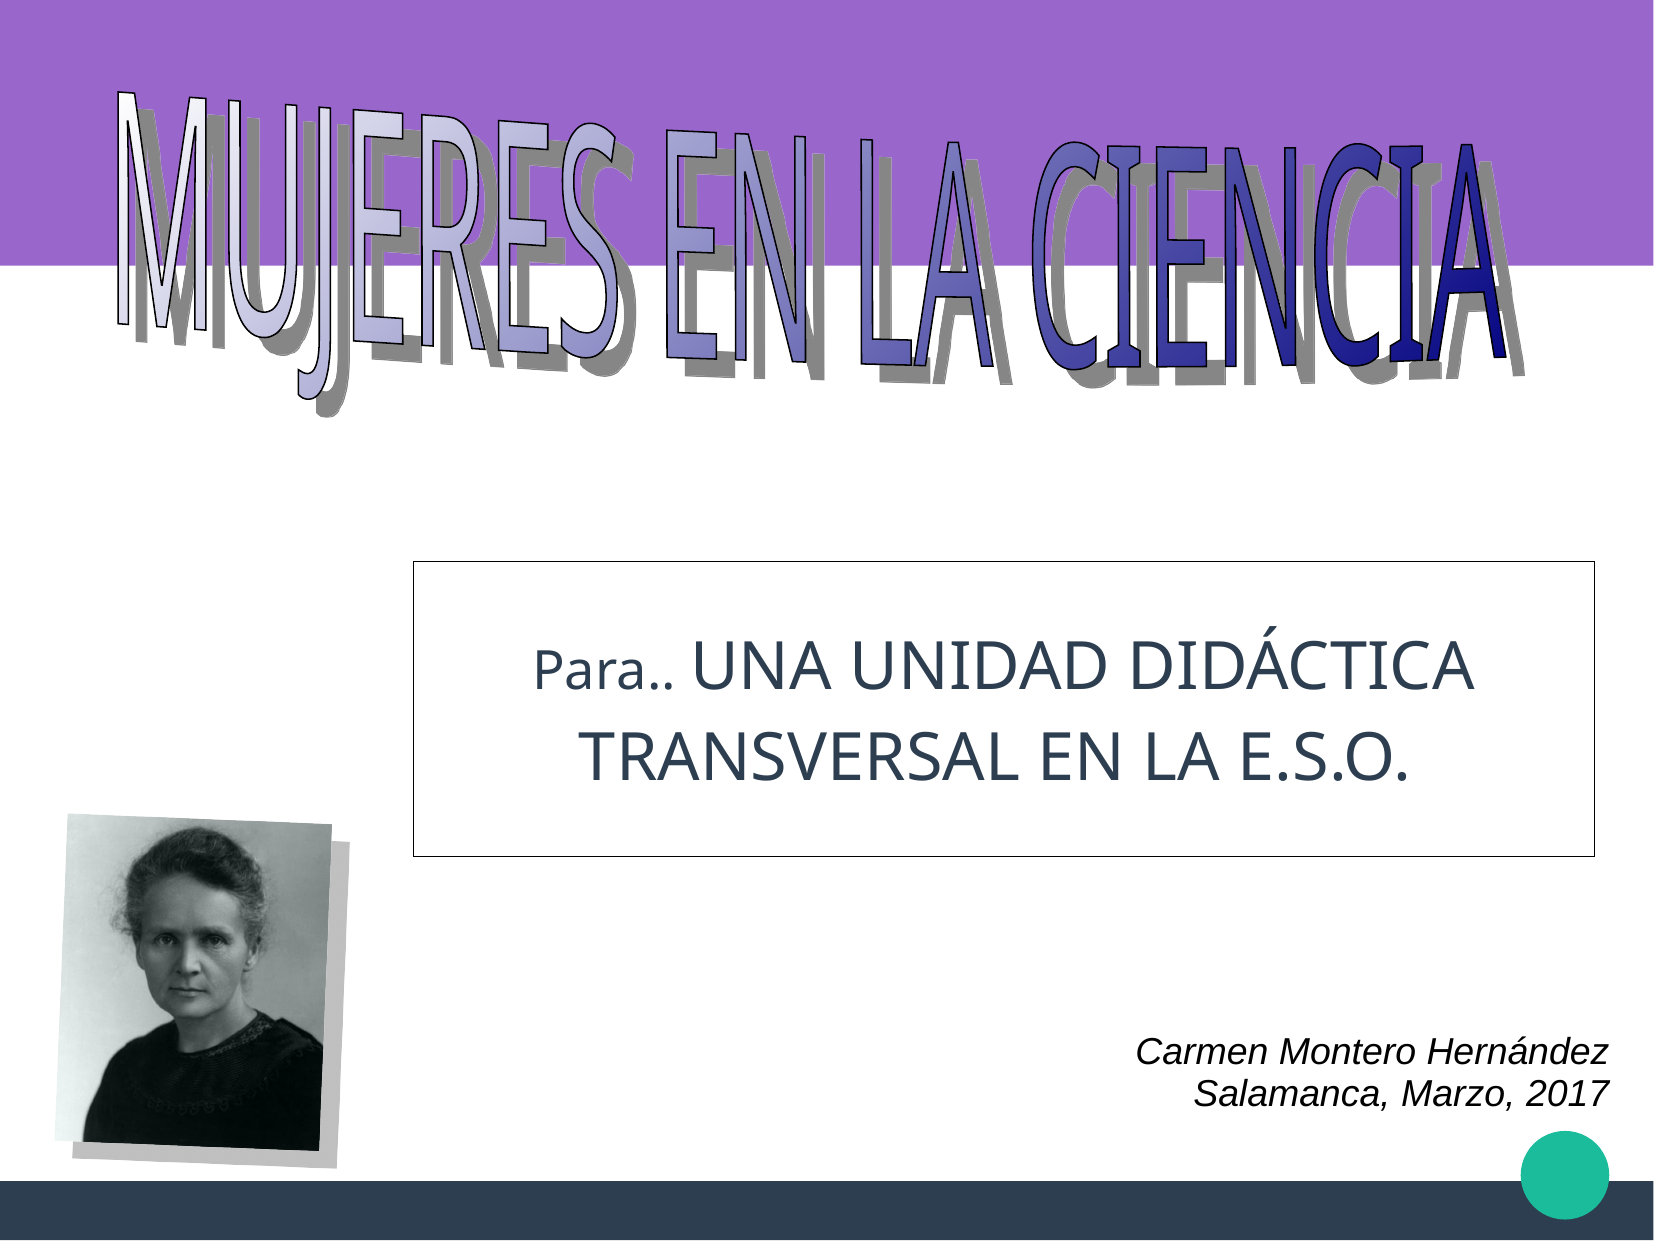

MUJERES EN LA CIENCIA
# Para.. UNA UNIDAD DIDÁCTICA TRANSVERSAL EN LA E.S.O.
Carmen Montero Hernández
Salamanca, Marzo, 2017